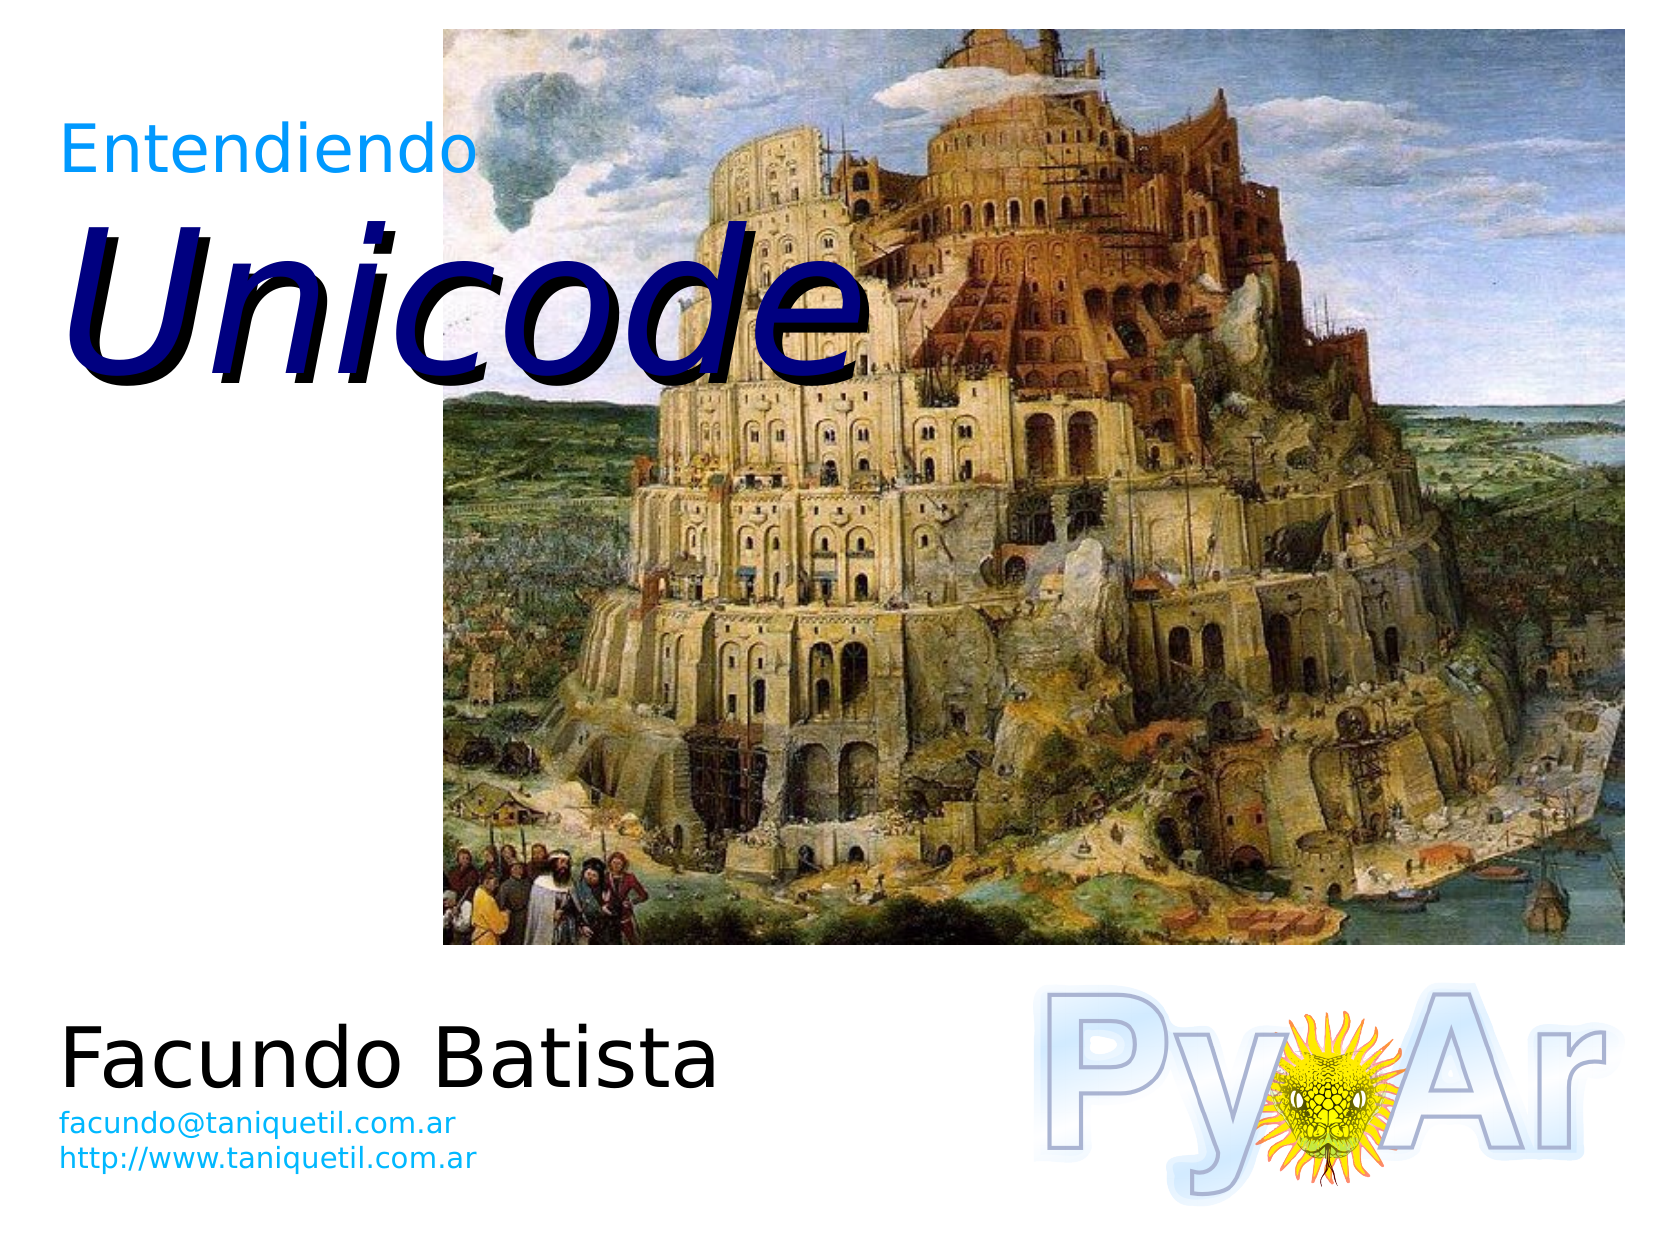

# Entendiendo Unicode
Facundo Batista
facundo@taniquetil.com.ar
http://www.taniquetil.com.ar